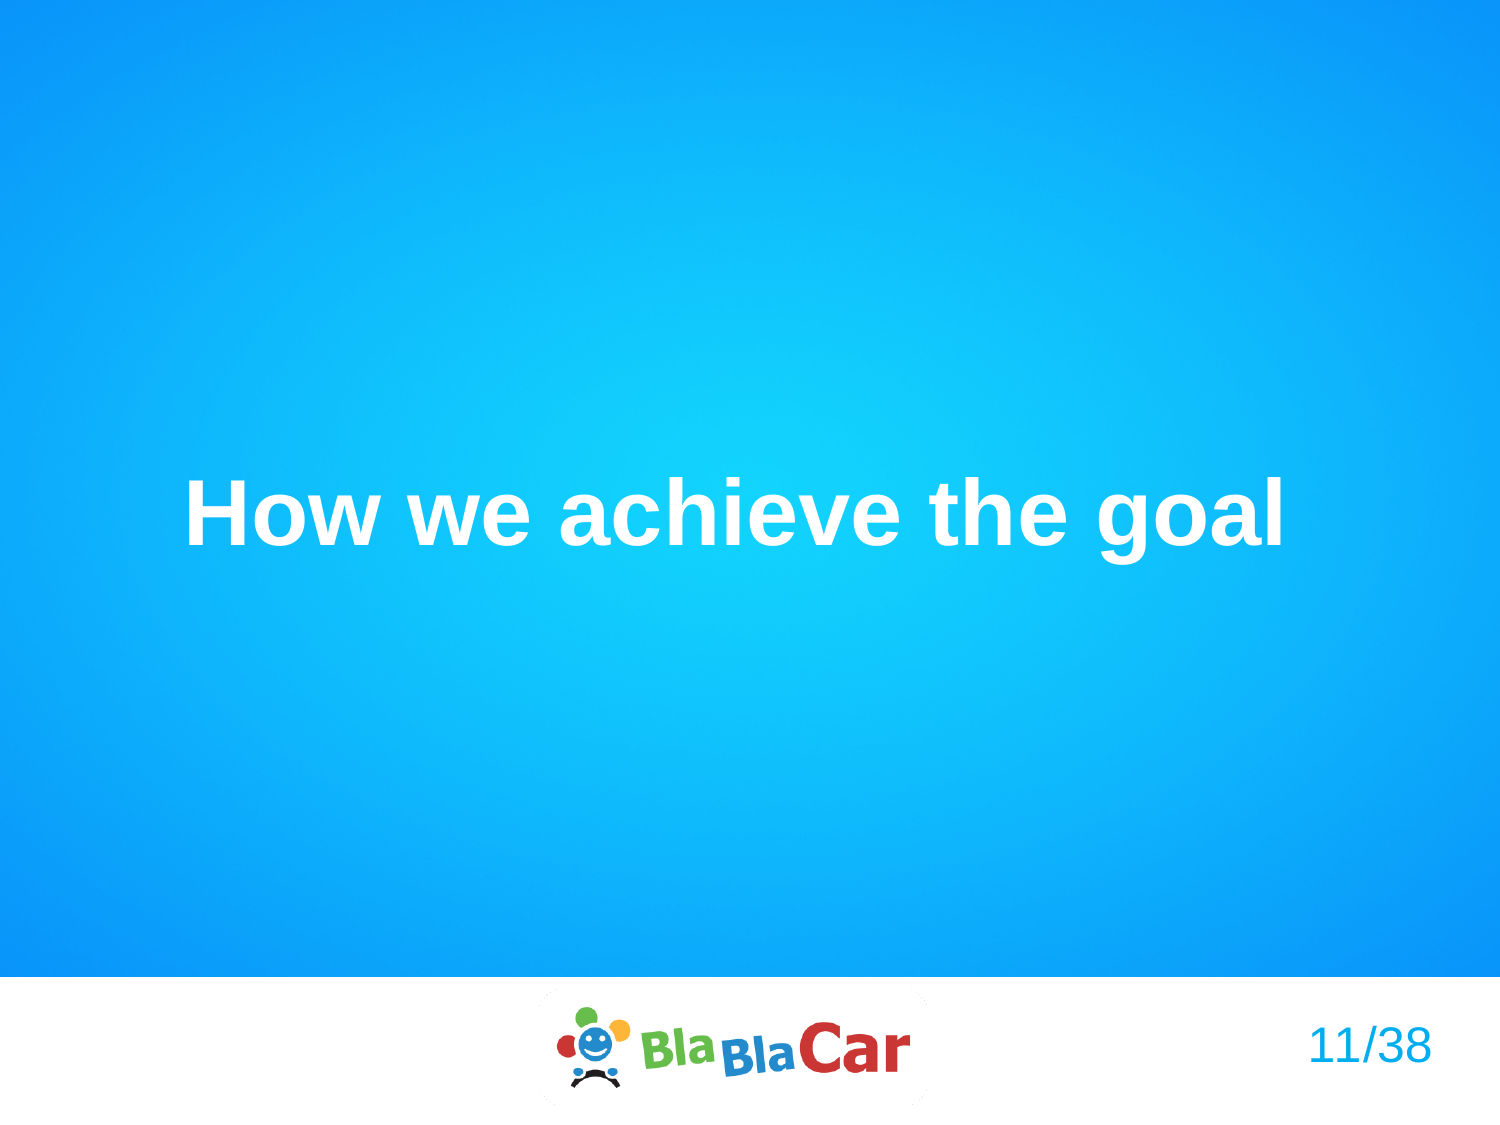

Picture are always
on white round background
And text white in this size
# How we achieve the goal